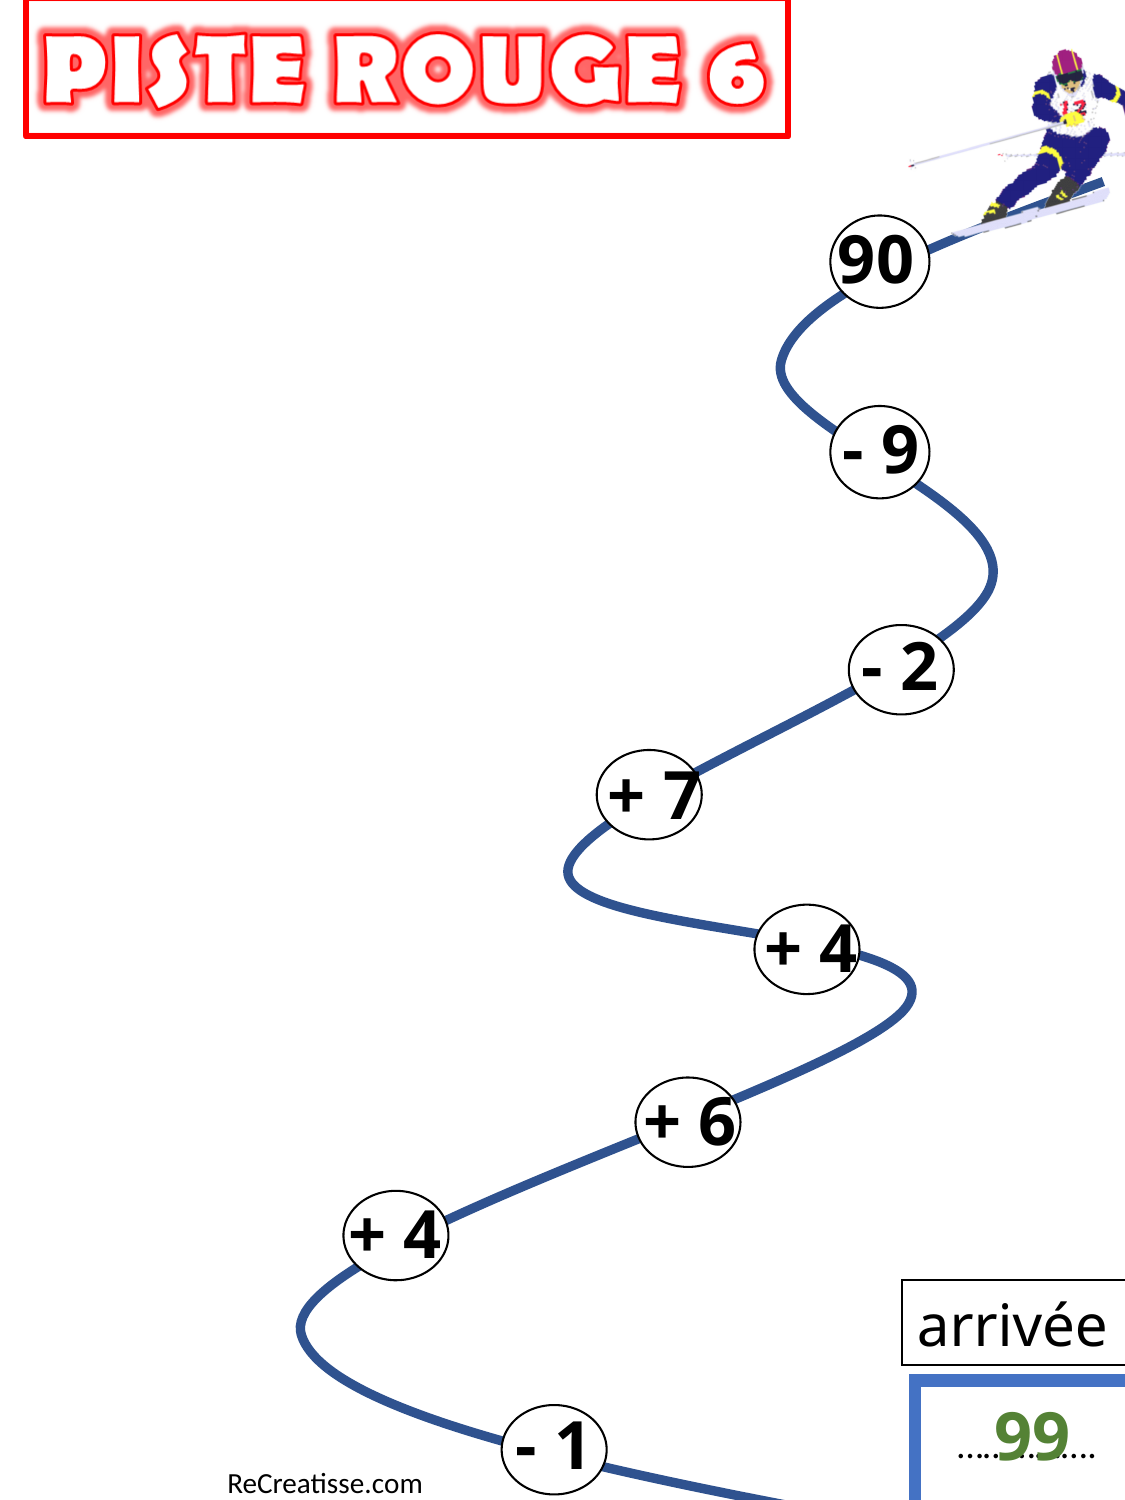

90
- 9
- 2
+ 7
+ 4
+ 6
+ 4
arrivée
…………….
99
- 1
ReCreatisse.com